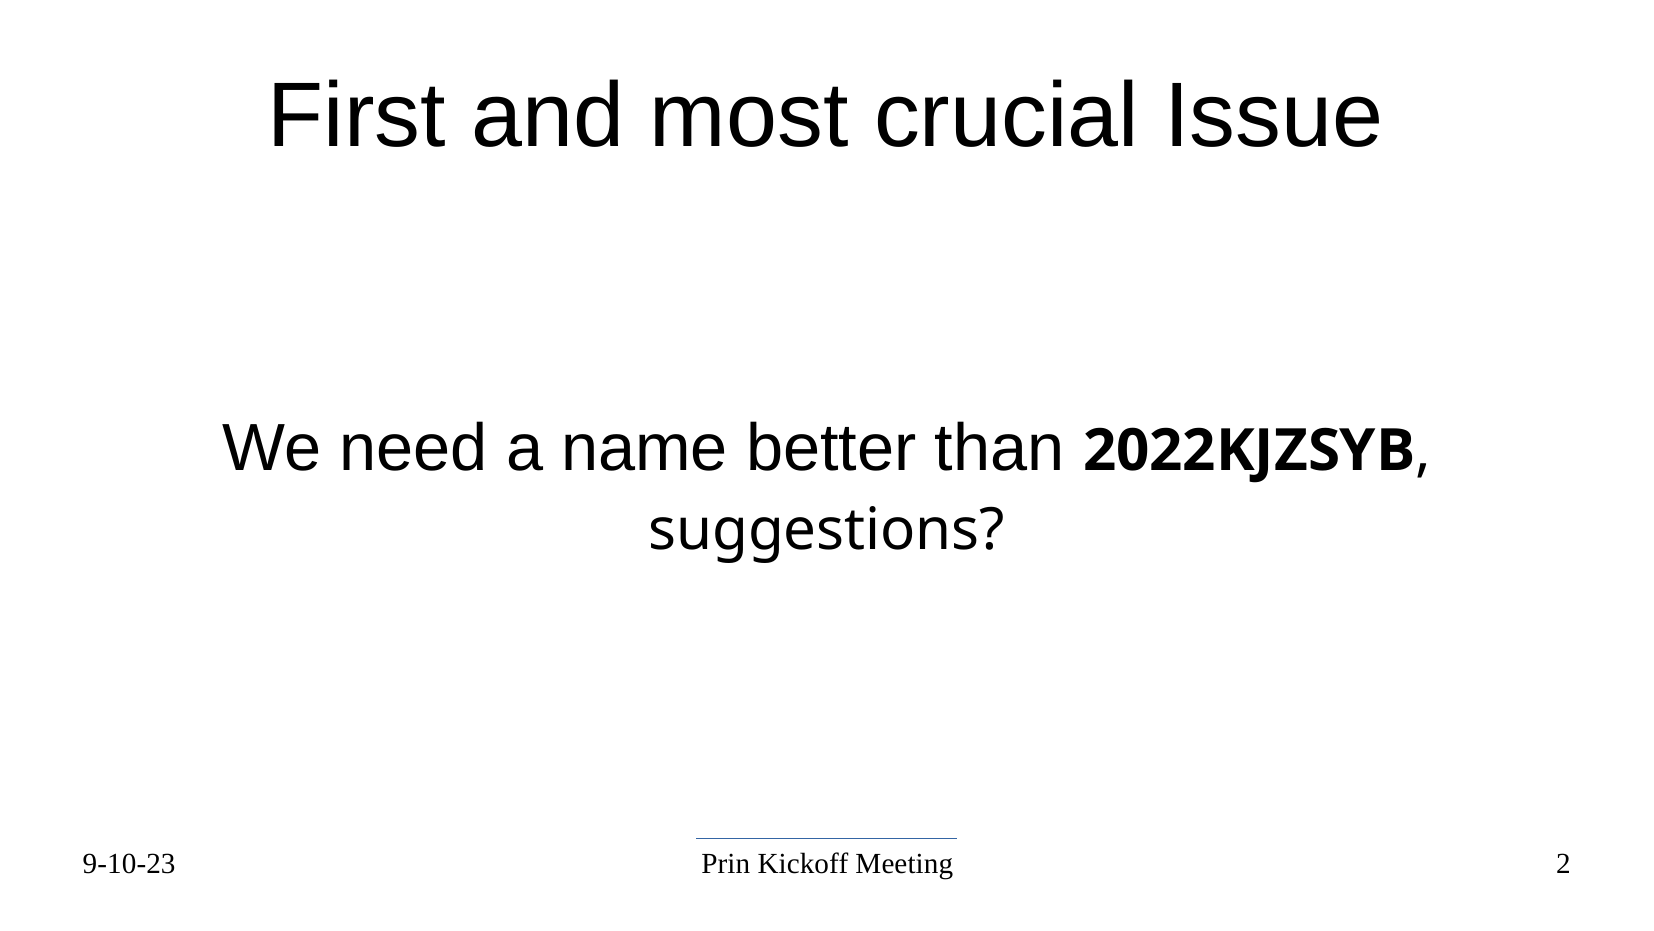

# First and most crucial Issue
We need a name better than 2022KJZSYB, suggestions?
9-10-23
Prin Kickoff Meeting
2